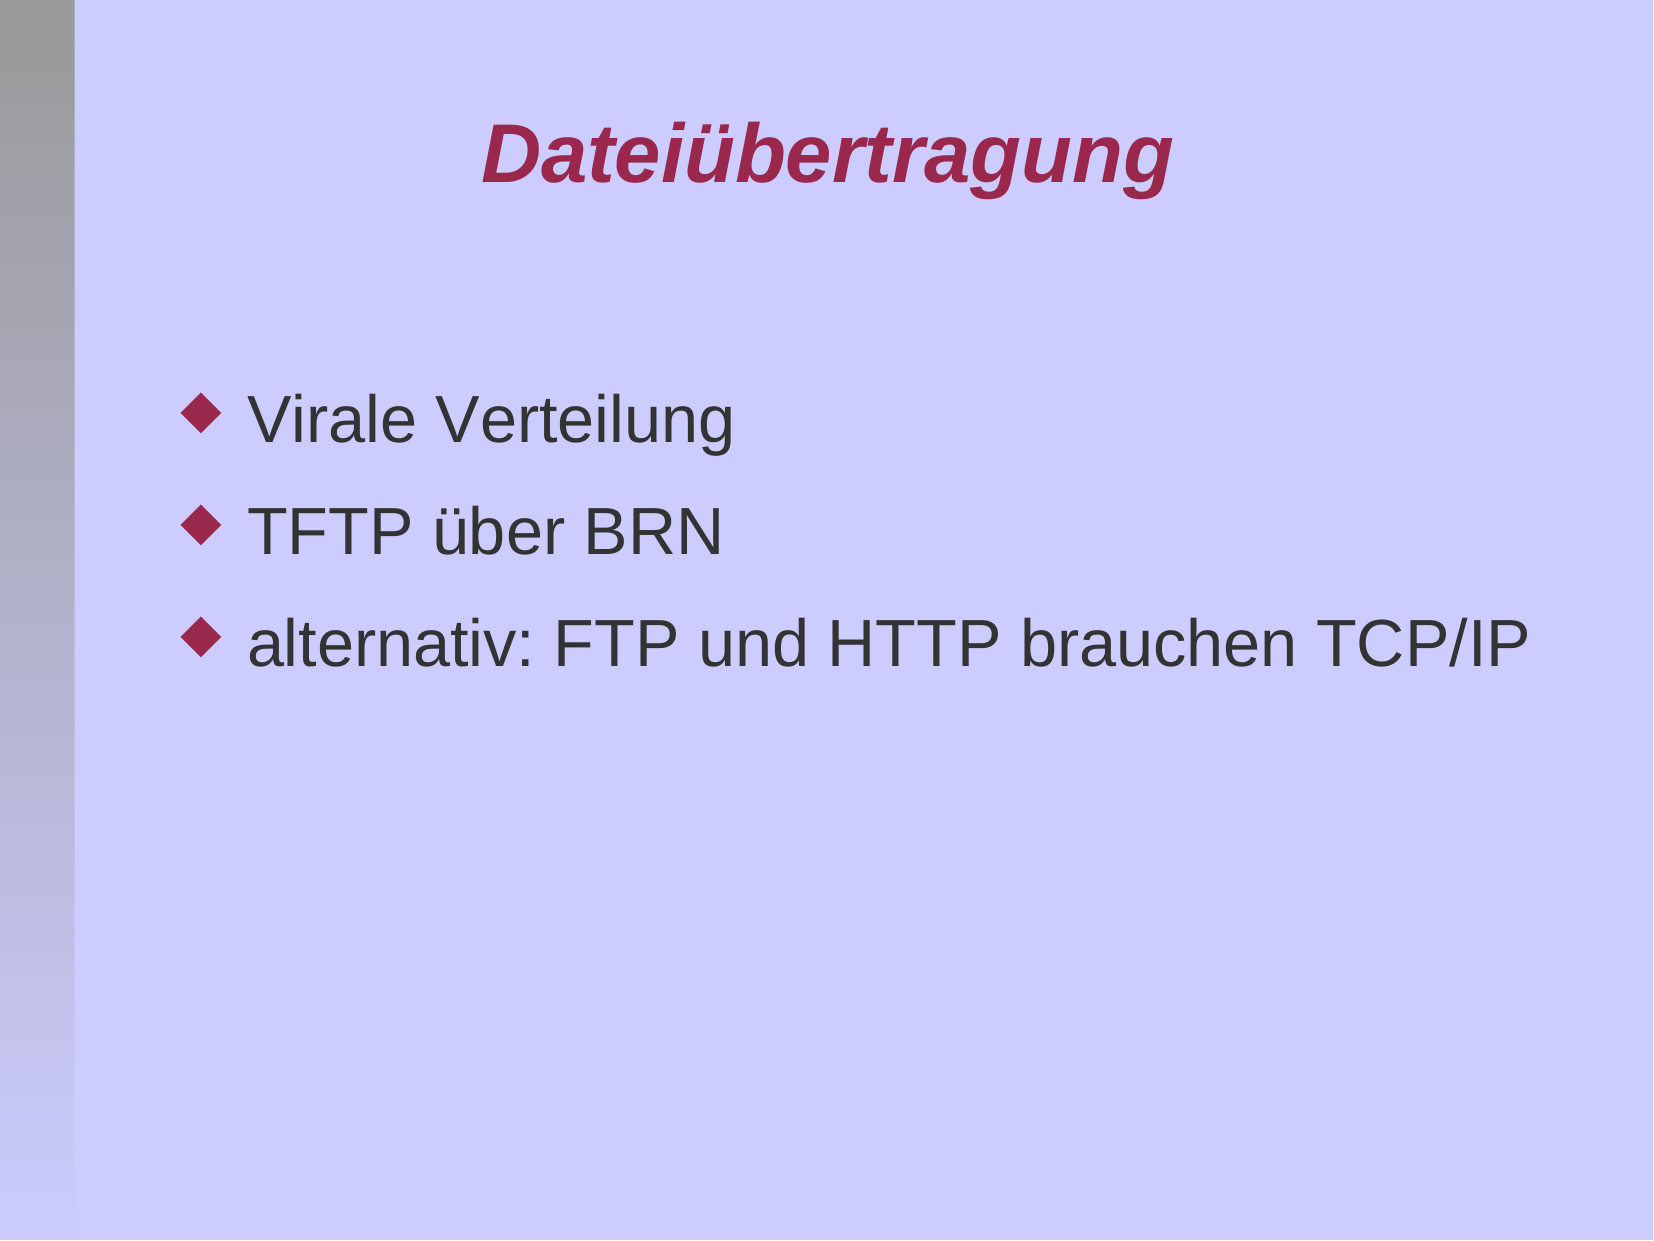

# Dateiübertragung
Virale Verteilung
TFTP über BRN
alternativ: FTP und HTTP brauchen TCP/IP